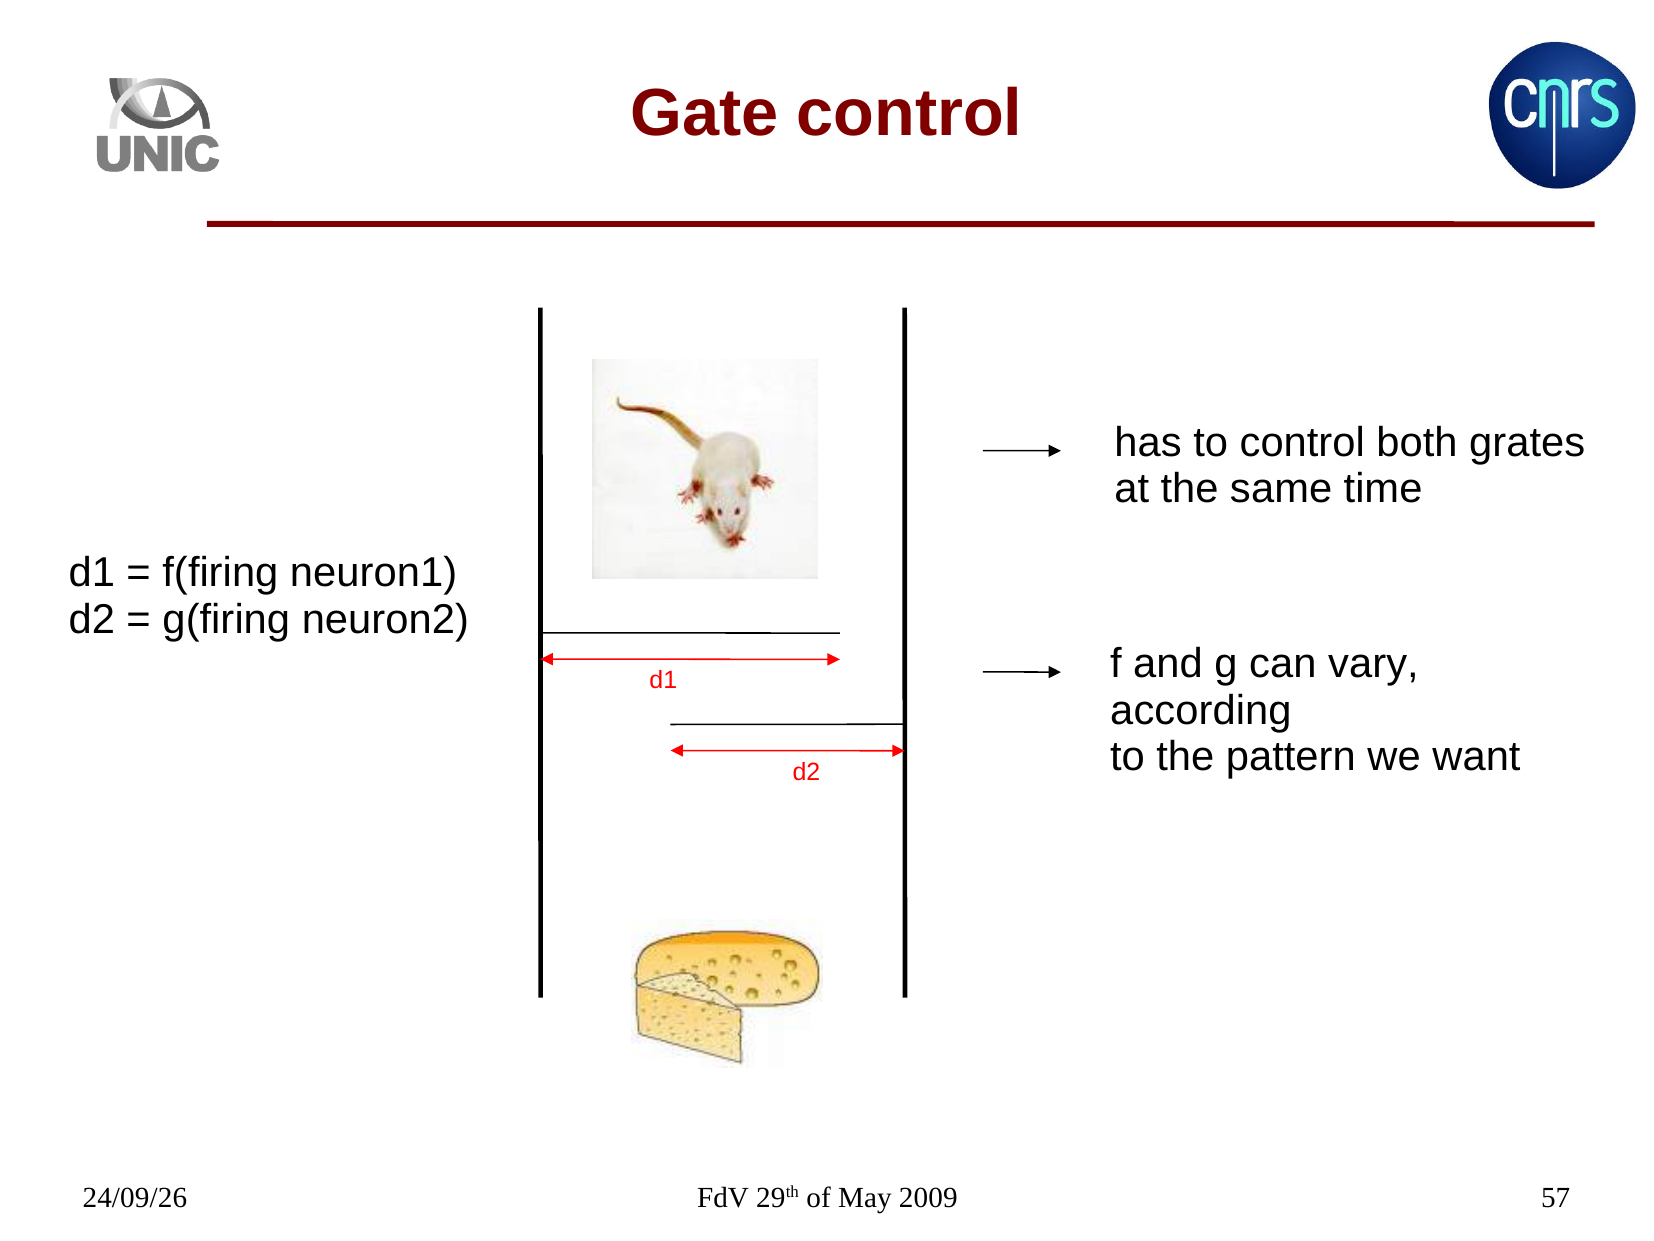

# Gate control
has to control both grates
at the same time
d1 = f(firing neuron1)‏
d2 = g(firing neuron2)‏
f and g can vary, according
to the pattern we want
d1
d2
FdV 29th of May 2009